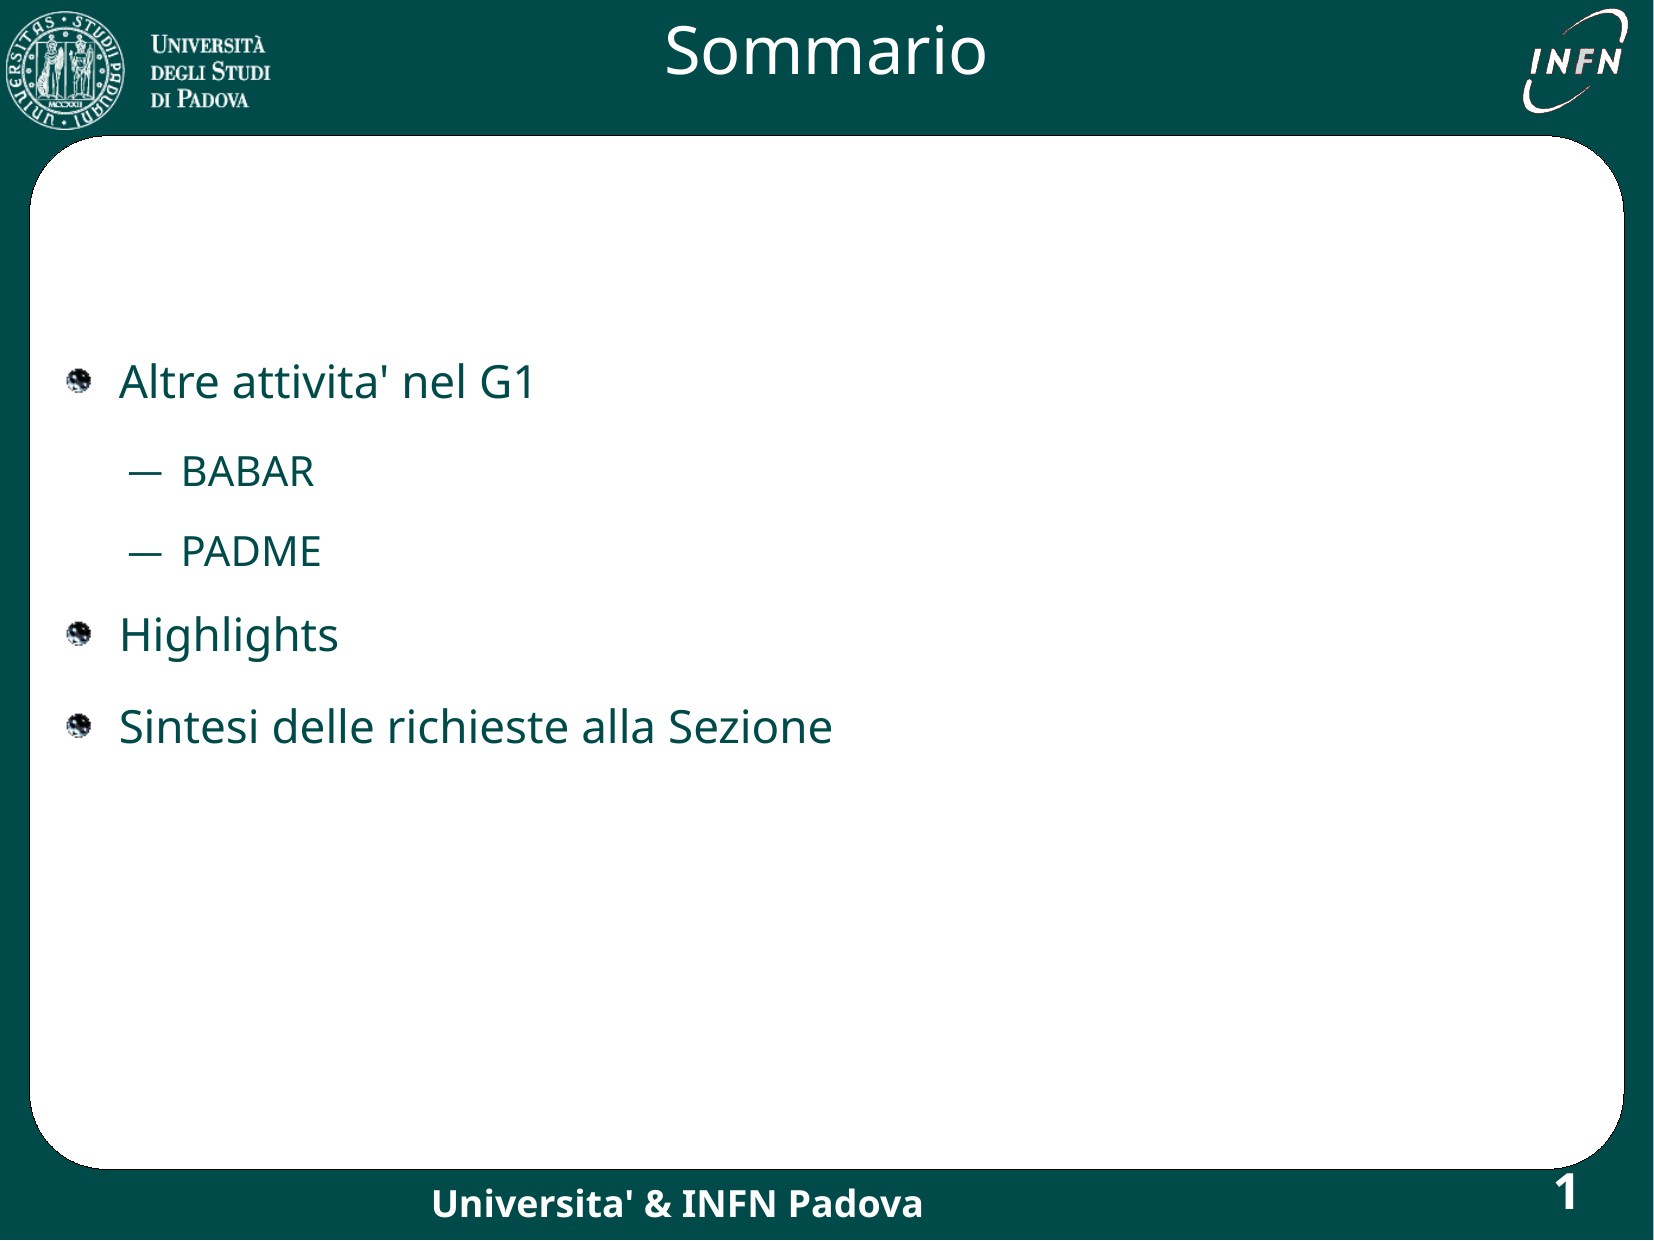

# Sommario
Altre attivita' nel G1
BABAR
PADME
Highlights
Sintesi delle richieste alla Sezione